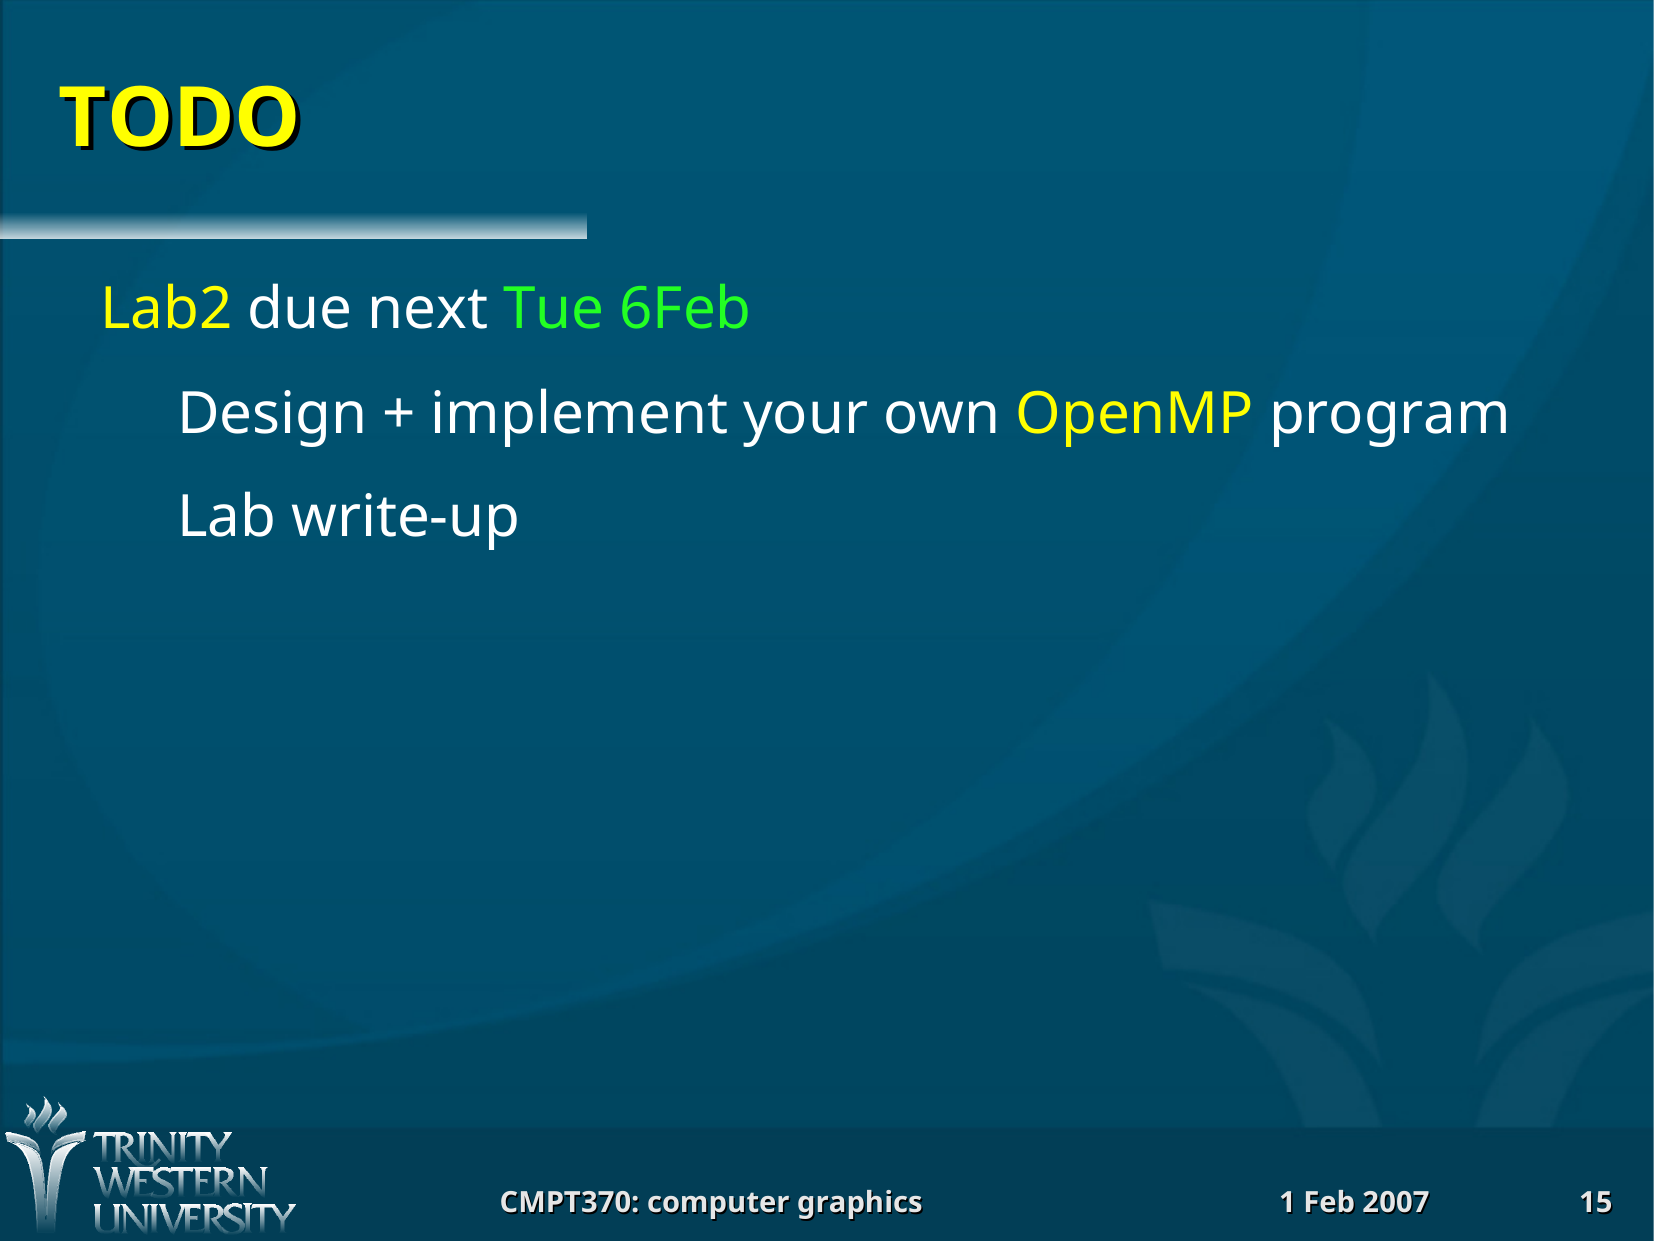

# TODO
Lab2 due next Tue 6Feb
Design + implement your own OpenMP program
Lab write-up
CMPT370: computer graphics
1 Feb 2007
15